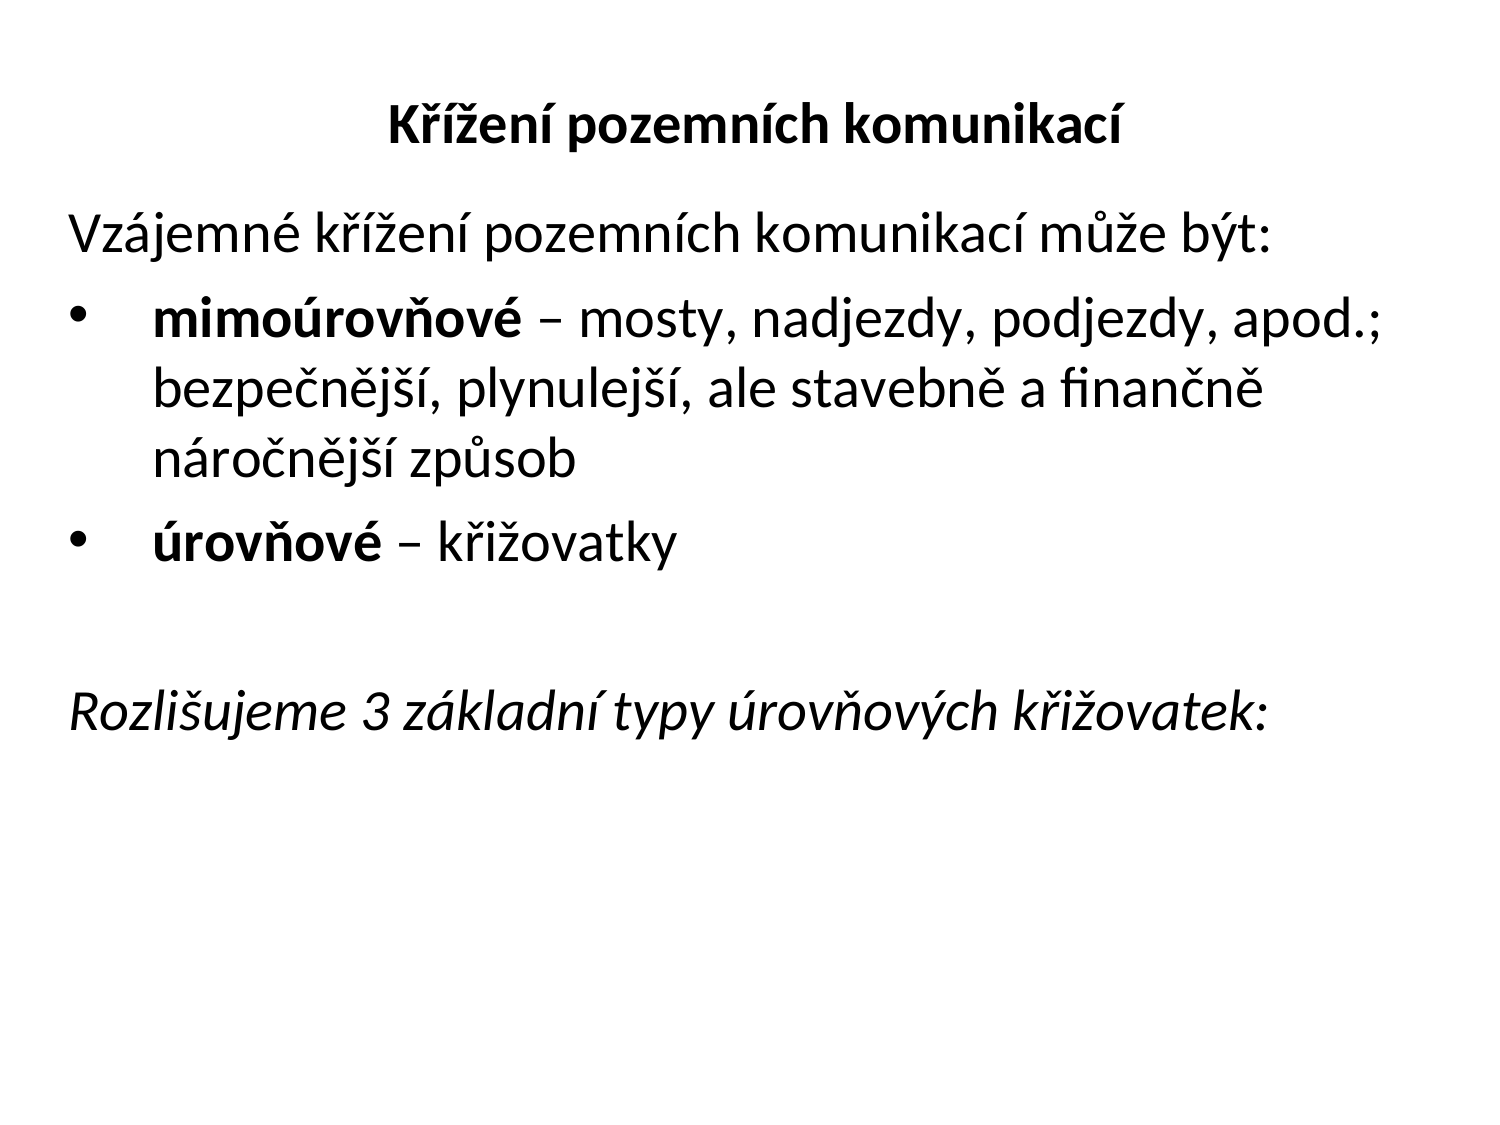

# Křížení pozemních komunikací
Vzájemné křížení pozemních komunikací může být:
mimoúrovňové – mosty, nadjezdy, podjezdy, apod.; bezpečnější, plynulejší, ale stavebně a finančně náročnější způsob
úrovňové – křižovatky
Rozlišujeme 3 základní typy úrovňových křižovatek: